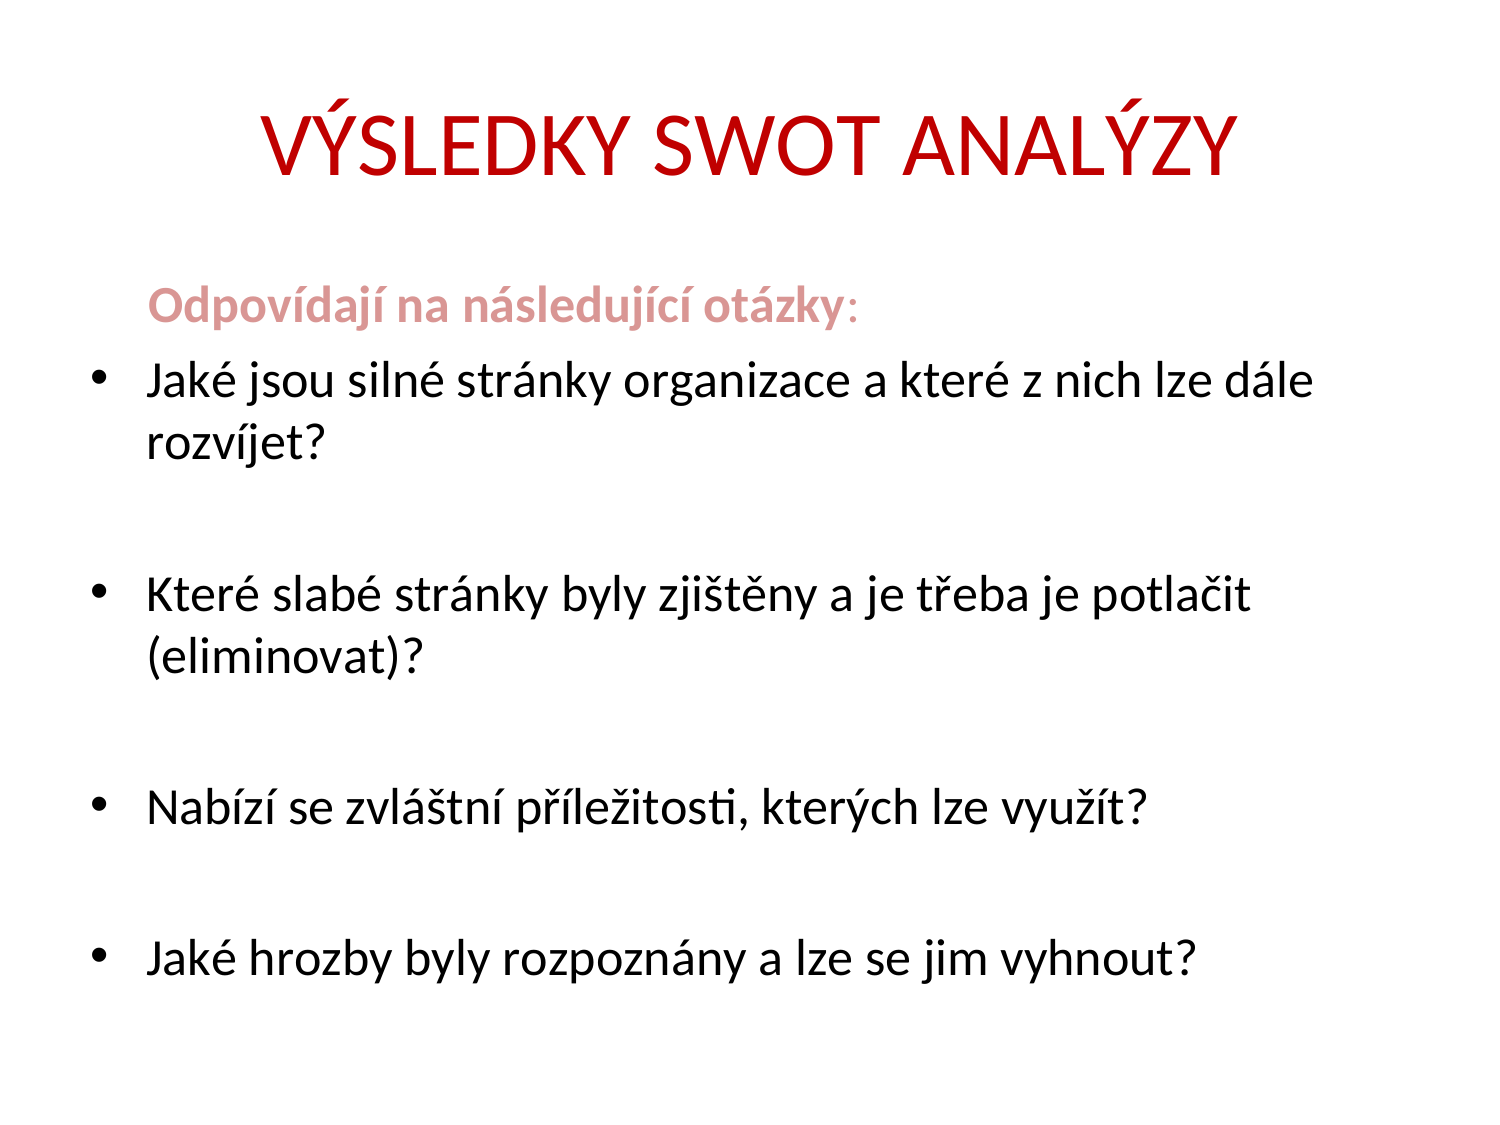

# VÝSLEDKY SWOT ANALÝZY
 Odpovídají na následující otázky:
Jaké jsou silné stránky organizace a které z nich lze dále rozvíjet?
Které slabé stránky byly zjištěny a je třeba je potlačit (eliminovat)?
Nabízí se zvláštní příležitosti, kterých lze využít?
Jaké hrozby byly rozpoznány a lze se jim vyhnout?